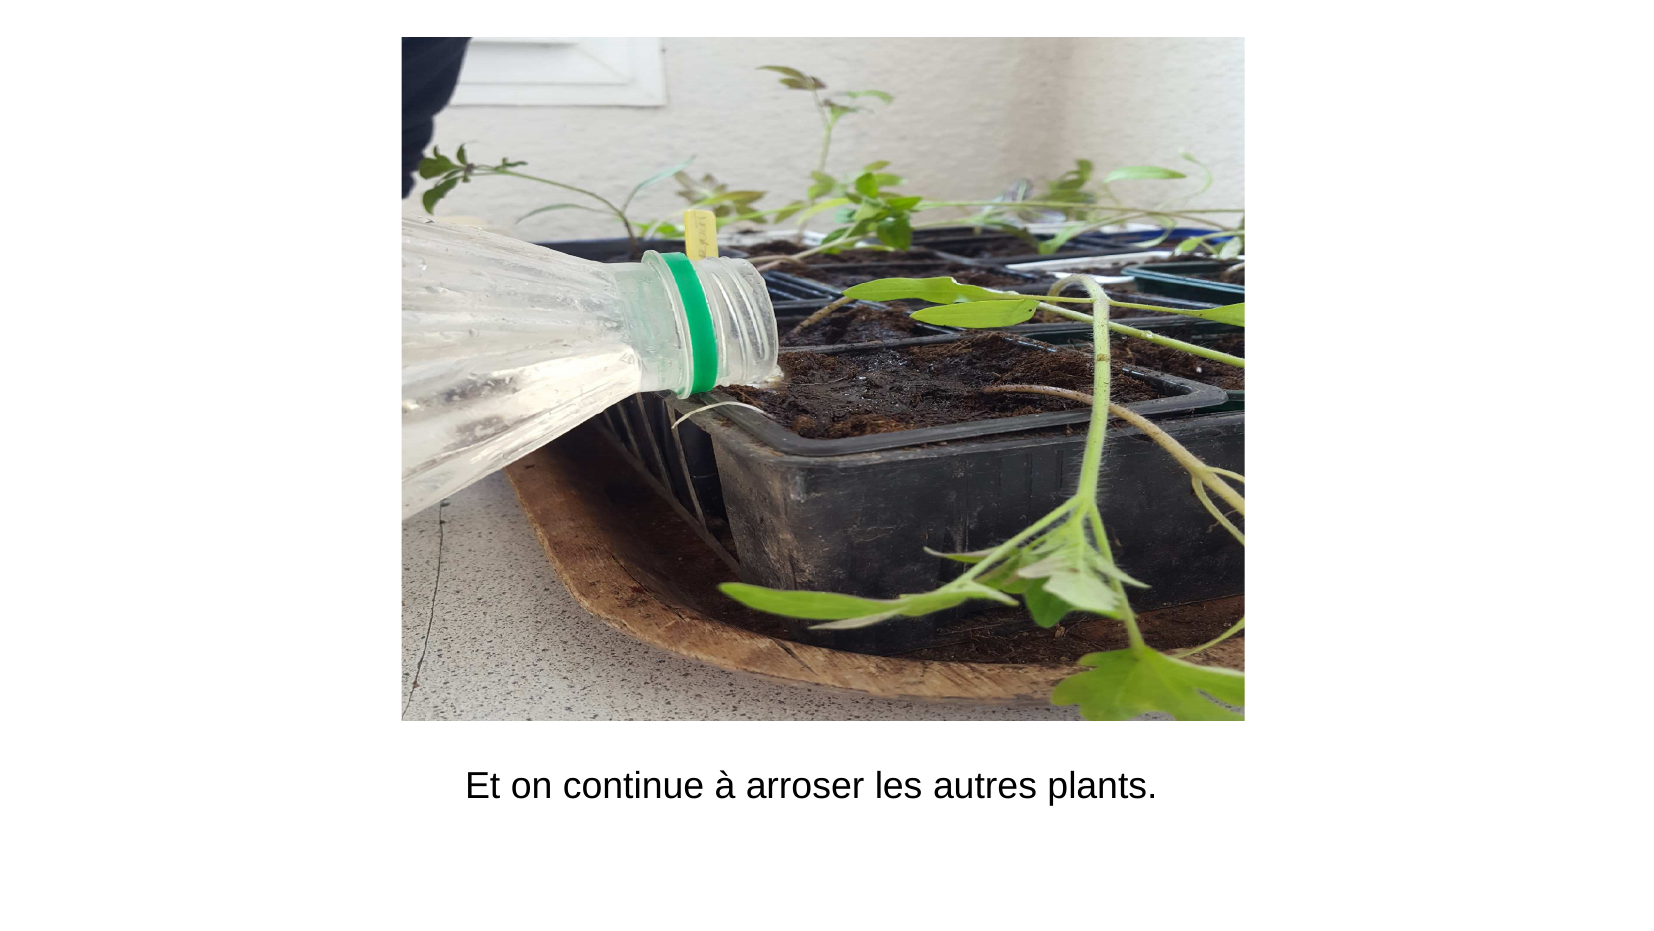

#
 Et on continue à arroser les autres plants.